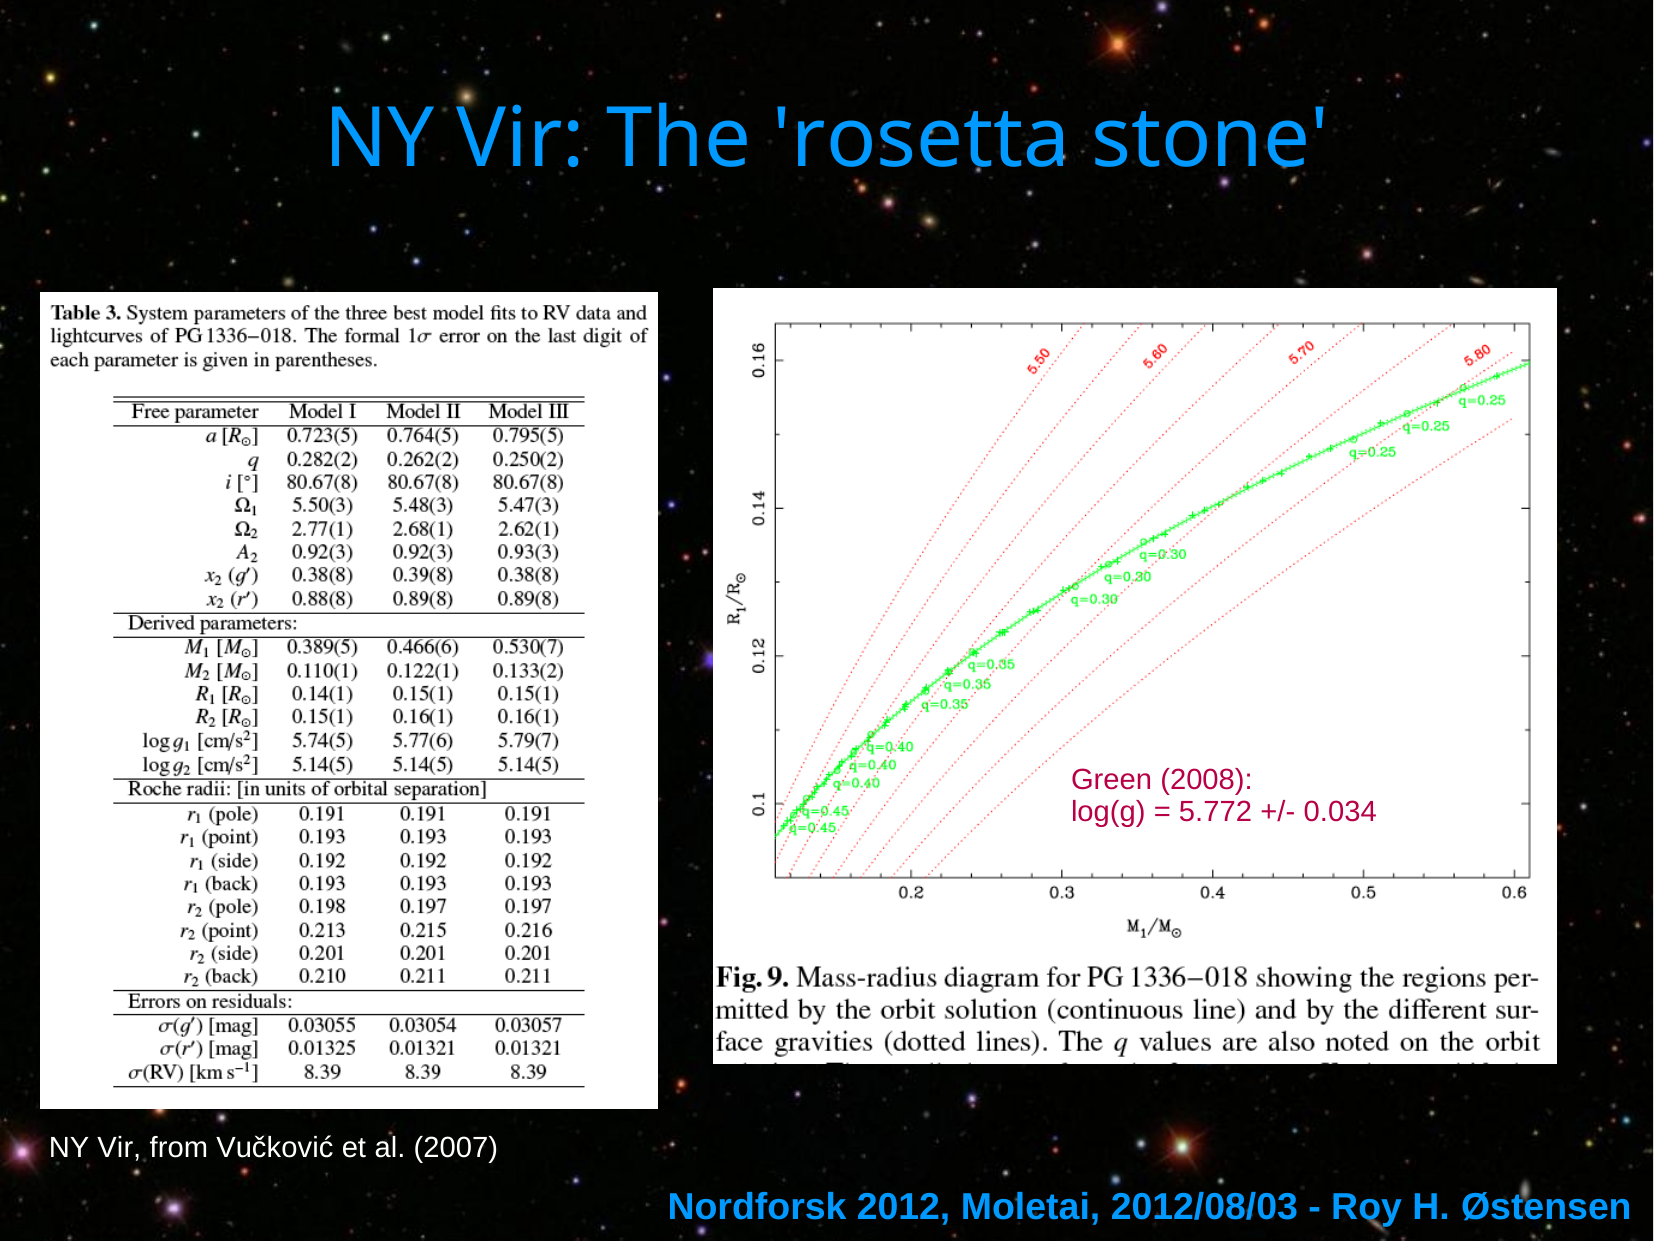

# NY Vir: The 'rosetta stone'
Green (2008):
log(g) = 5.772 +/- 0.034
NY Vir, from Vučković et al. (2007)